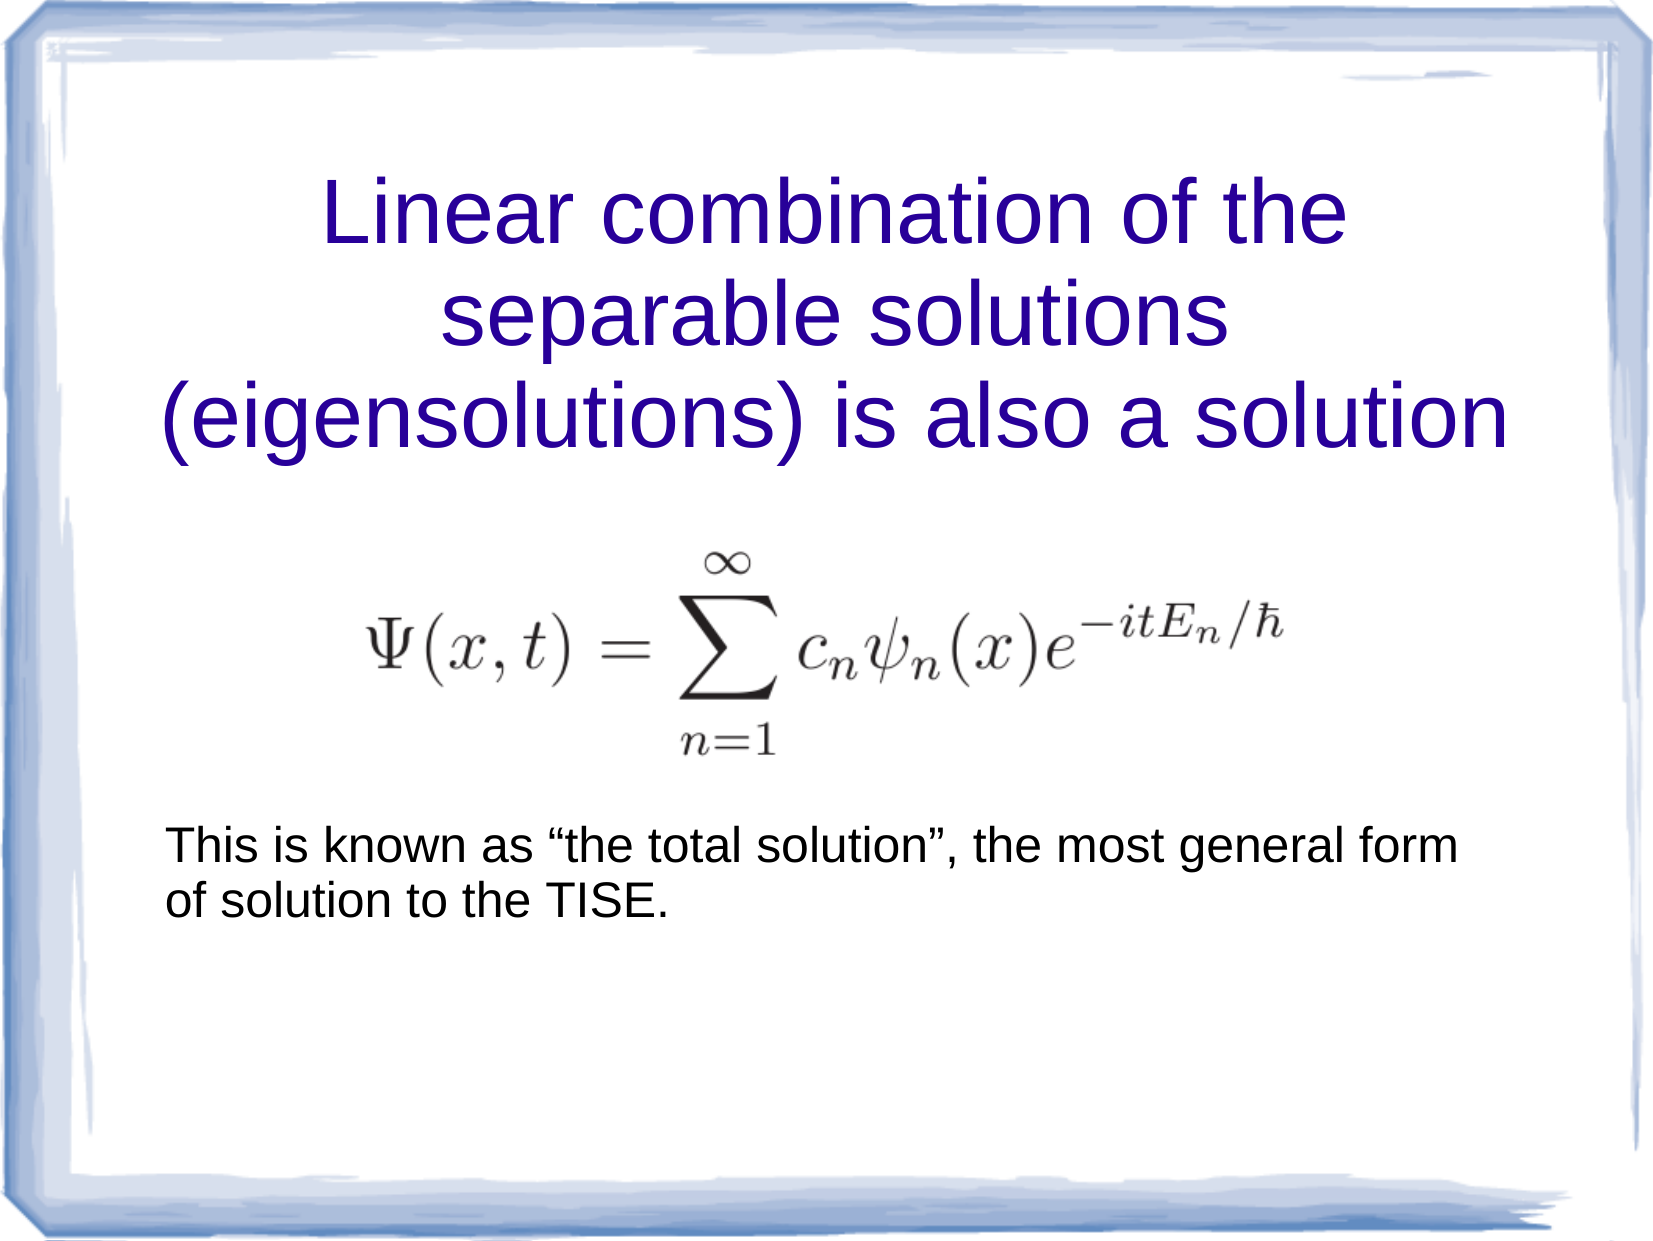

# Linear combination of the separable solutions (eigensolutions) is also a solution
This is known as “the total solution”, the most general form of solution to the TISE.